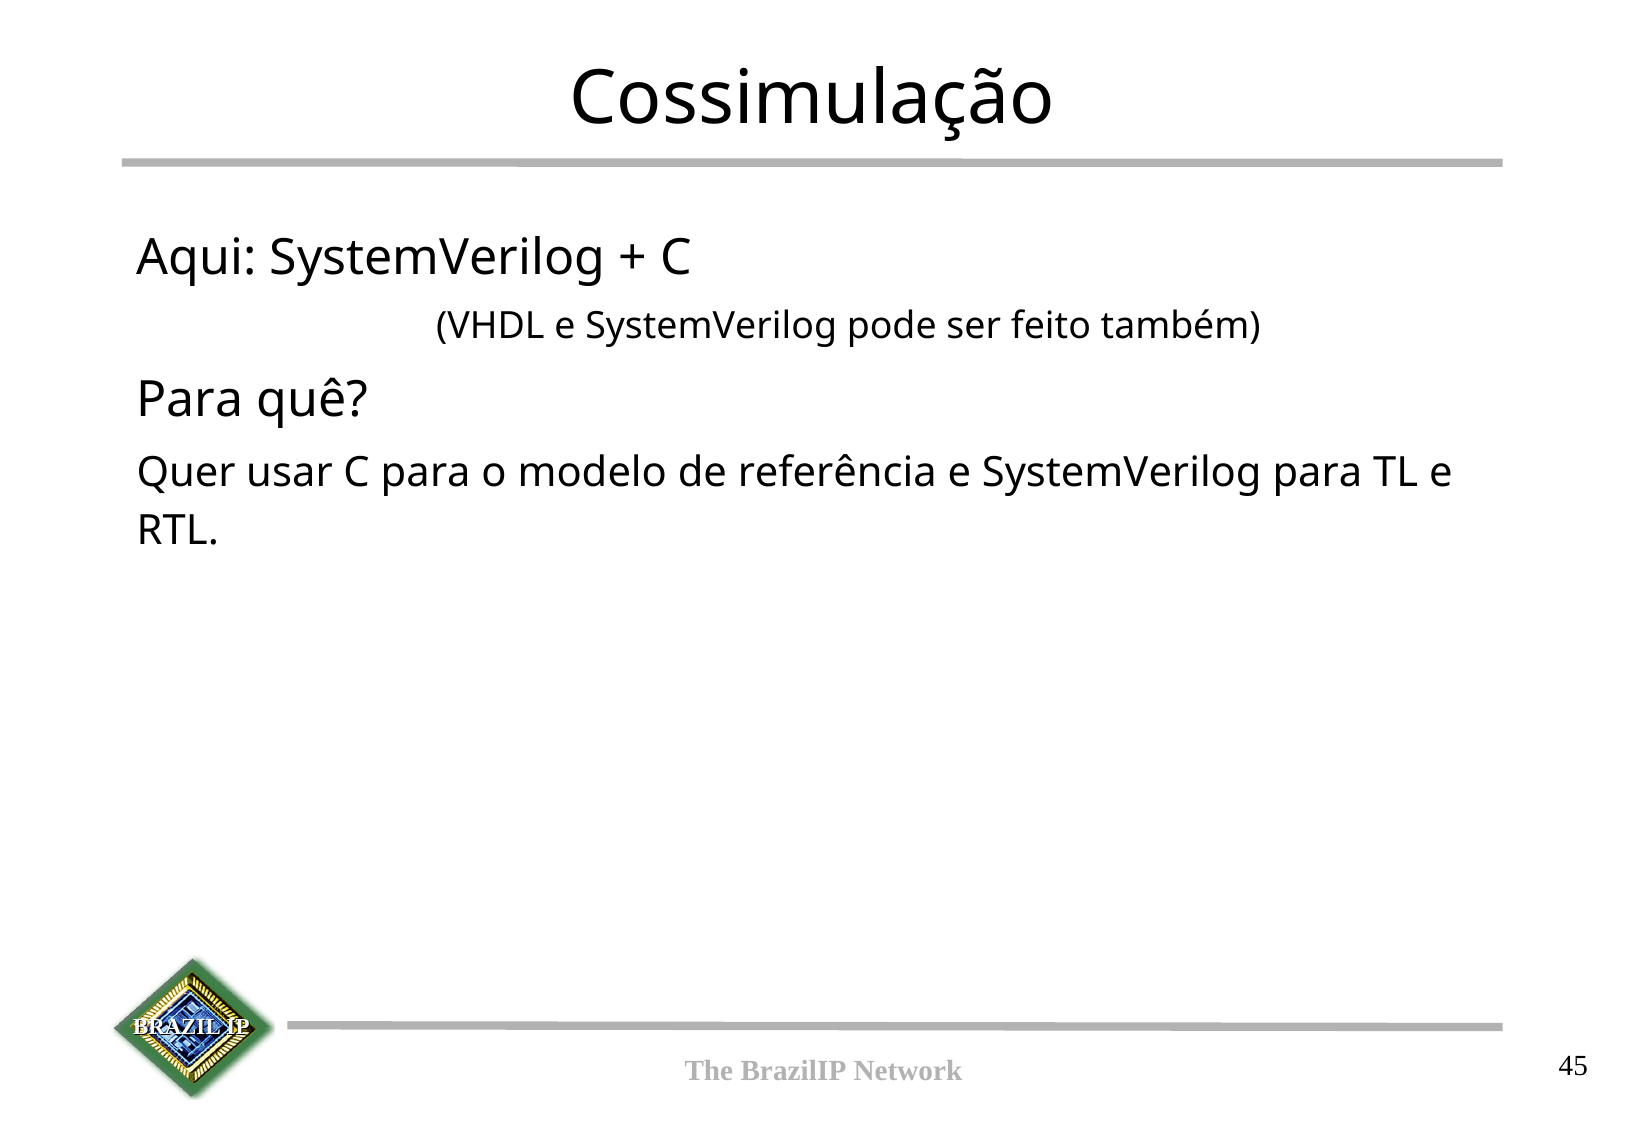

# Cossimulação
Aqui: SystemVerilog + C
		(VHDL e SystemVerilog pode ser feito também)‏
Para quê?
Quer usar C para o modelo de referência e SystemVerilog para TL e RTL.
45